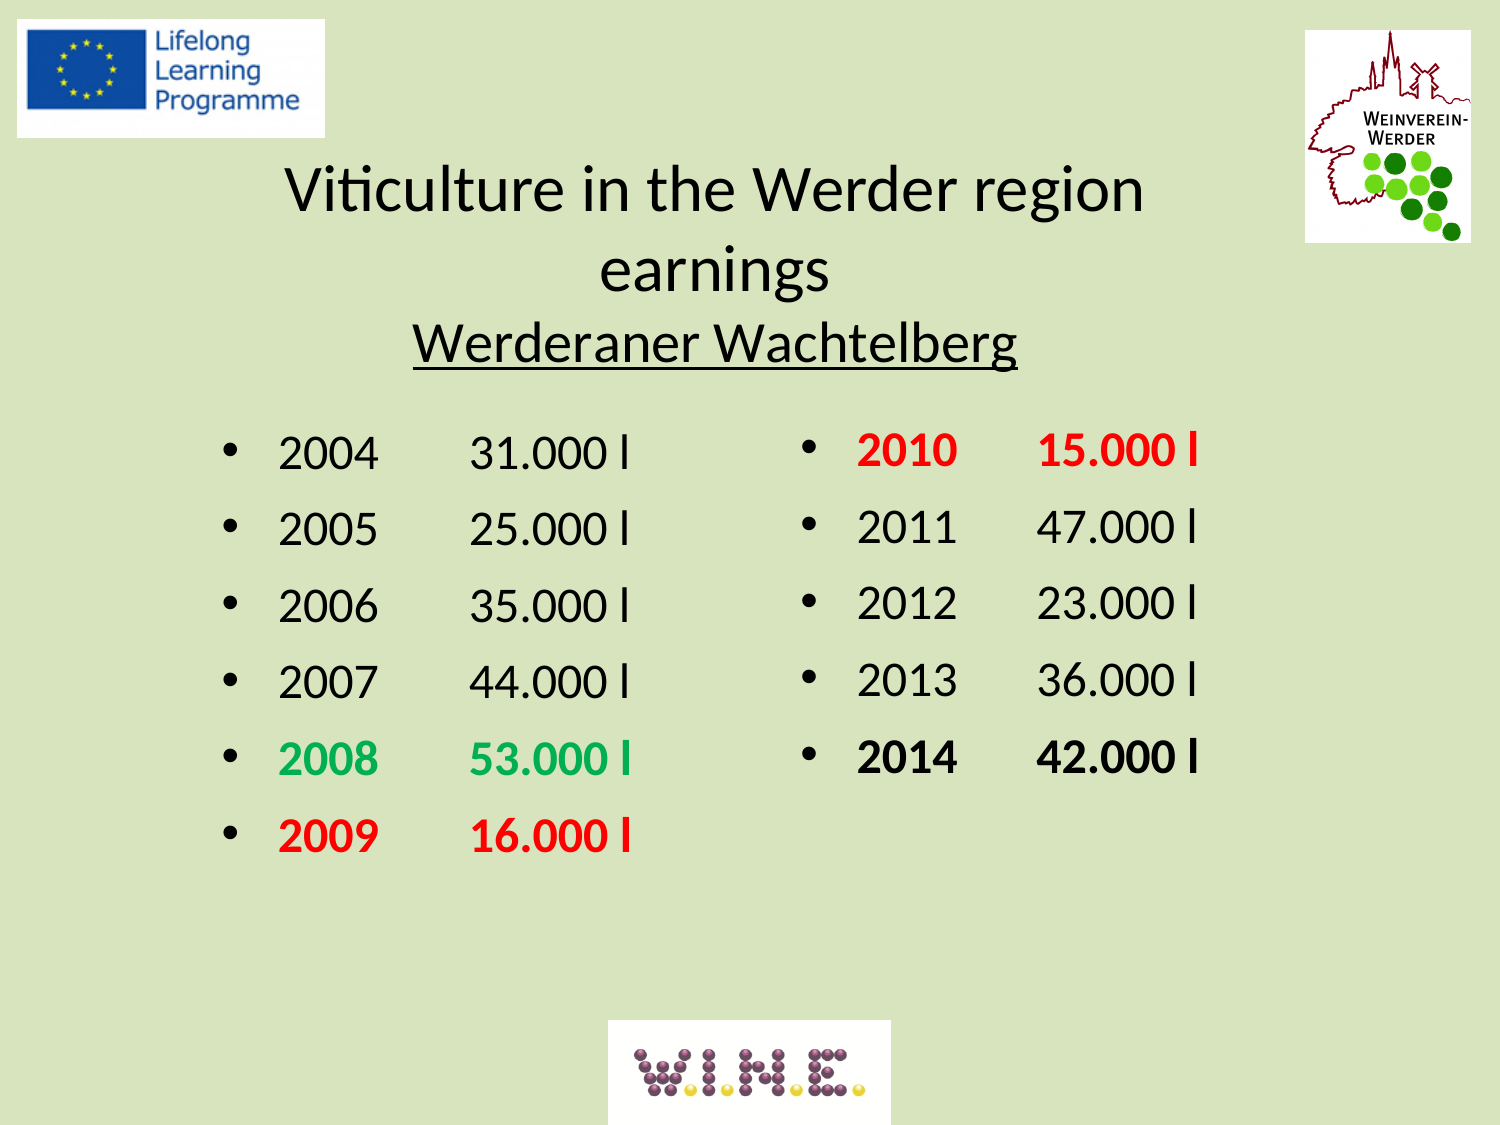

Viticulture in the Werder region
earnings
Werderaner Wachtelberg
2004 31.000 l
2005 25.000 l
2006 35.000 l
2007 44.000 l
2008 53.000 l
2009 16.000 l
2010 15.000 l
2011 47.000 l
2012 23.000 l
2013 36.000 l
2014 42.000 l